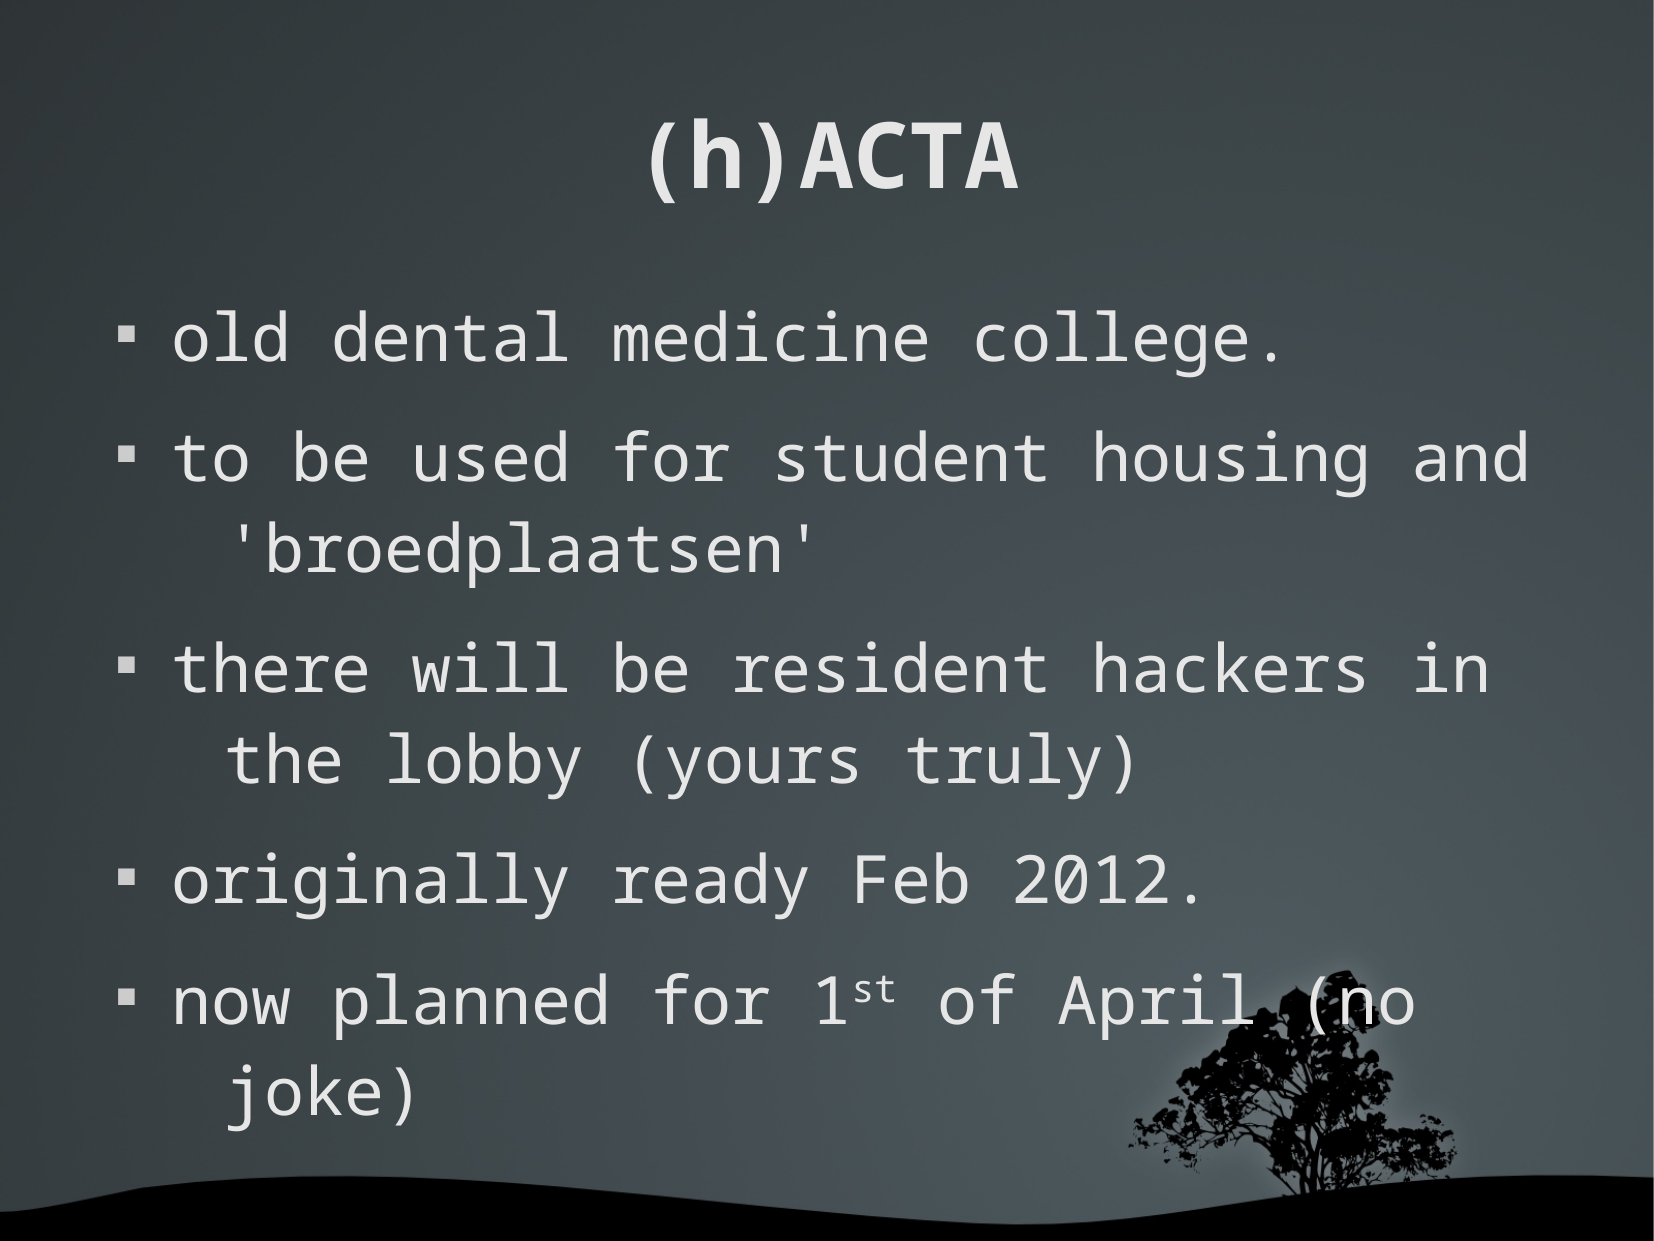

# (h)ACTA
old dental medicine college.
to be used for student housing and 'broedplaatsen'
there will be resident hackers in the lobby (yours truly)
originally ready Feb 2012.
now planned for 1st of April (no joke)